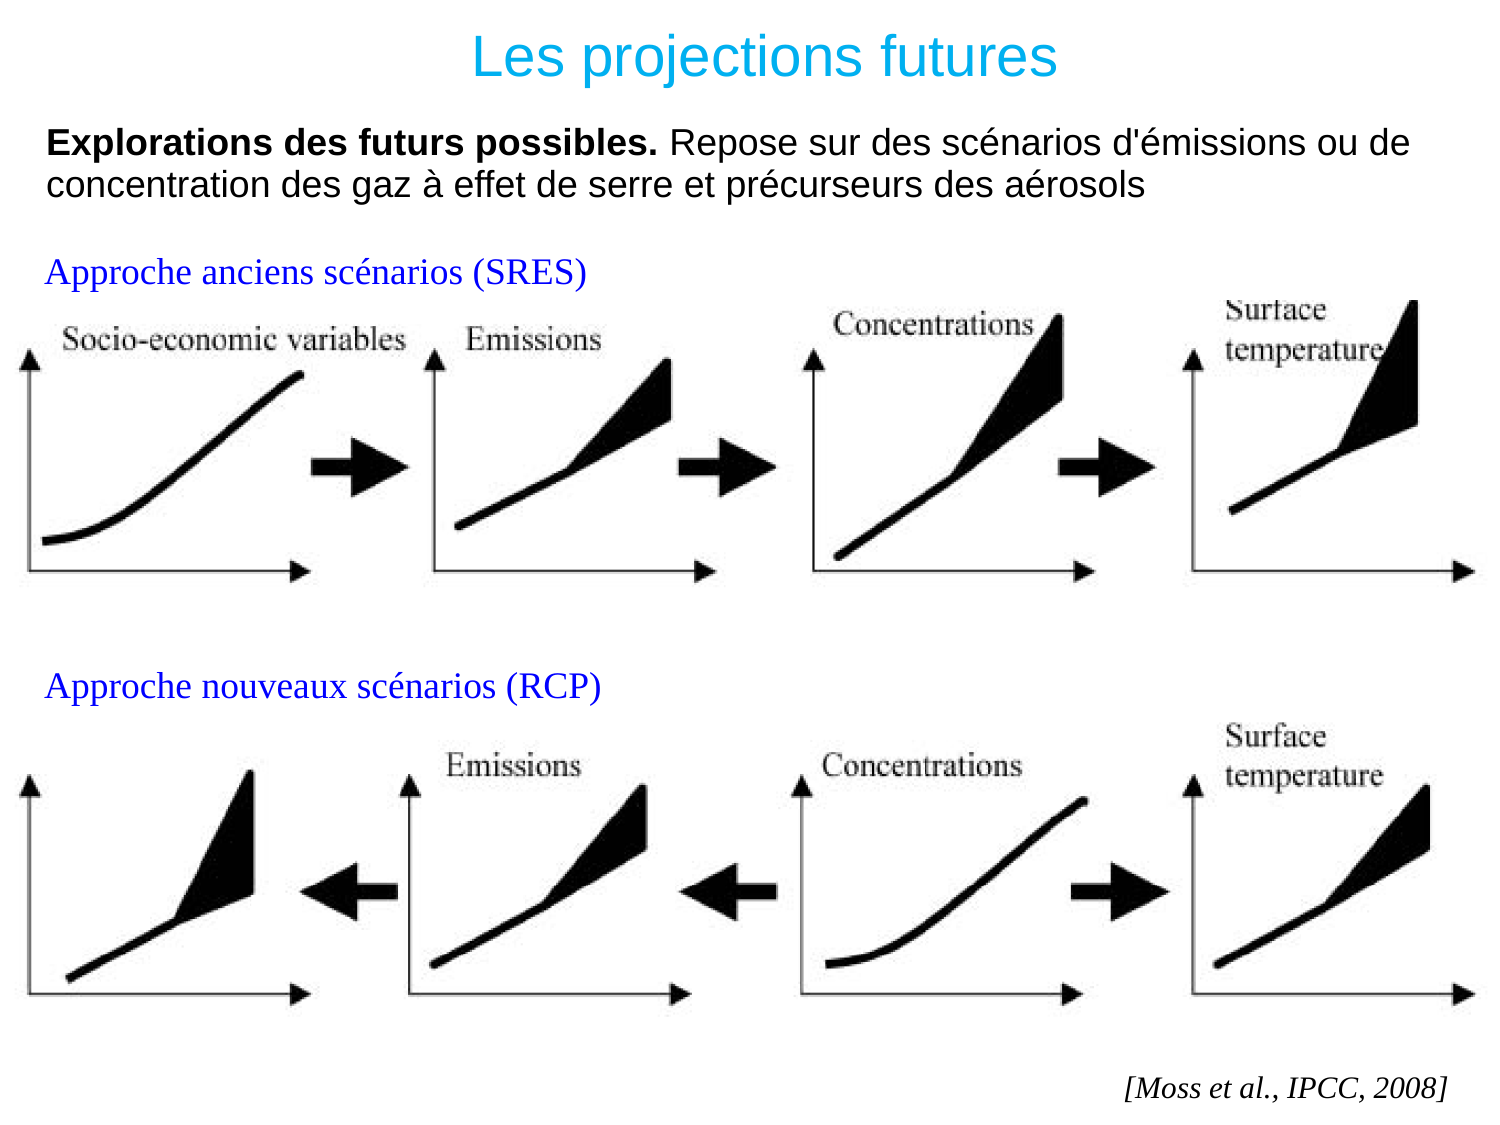

Les projections futures
Explorations des futurs possibles. Repose sur des scénarios d'émissions ou de concentration des gaz à effet de serre et précurseurs des aérosols
Approche anciens scénarios (SRES)
Approche nouveaux scénarios (RCP)
 [Moss et al., IPCC, 2008]